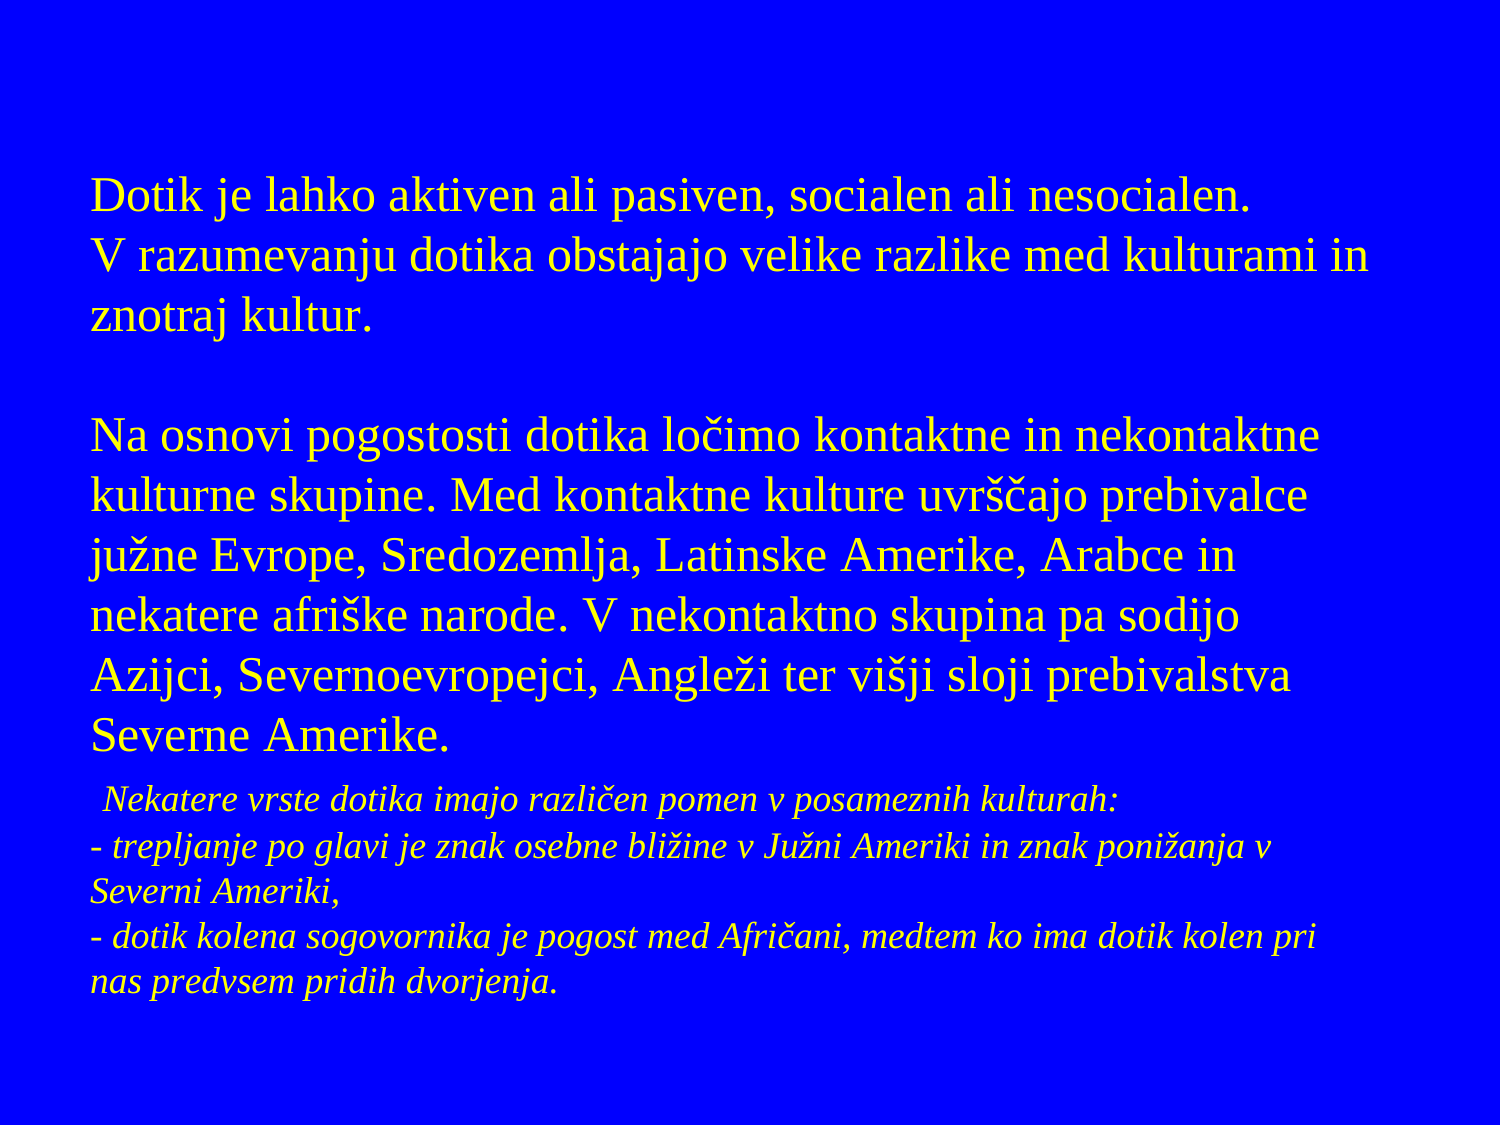

# Dotik je lahko aktiven ali pasiven, socialen ali nesocialen.   V razumevanju dotika obstajajo velike razlike med kulturami in znotraj kultur. Na osnovi pogostosti dotika ločimo kontaktne in nekontaktne kulturne skupine. Med kontaktne kulture uvrščajo prebivalce južne Evrope, Sredozemlja, Latinske Amerike, Arabce in nekatere afriške narode. V nekontaktno skupina pa sodijo Azijci, Severnoevropejci, Angleži ter višji sloji prebivalstva Severne Amerike. Nekatere vrste dotika imajo različen pomen v posameznih kulturah: - trepljanje po glavi je znak osebne bližine v Južni Ameriki in znak ponižanja v Severni Ameriki, - dotik kolena sogovornika je pogost med Afričani, medtem ko ima dotik kolen pri nas predvsem pridih dvorjenja.